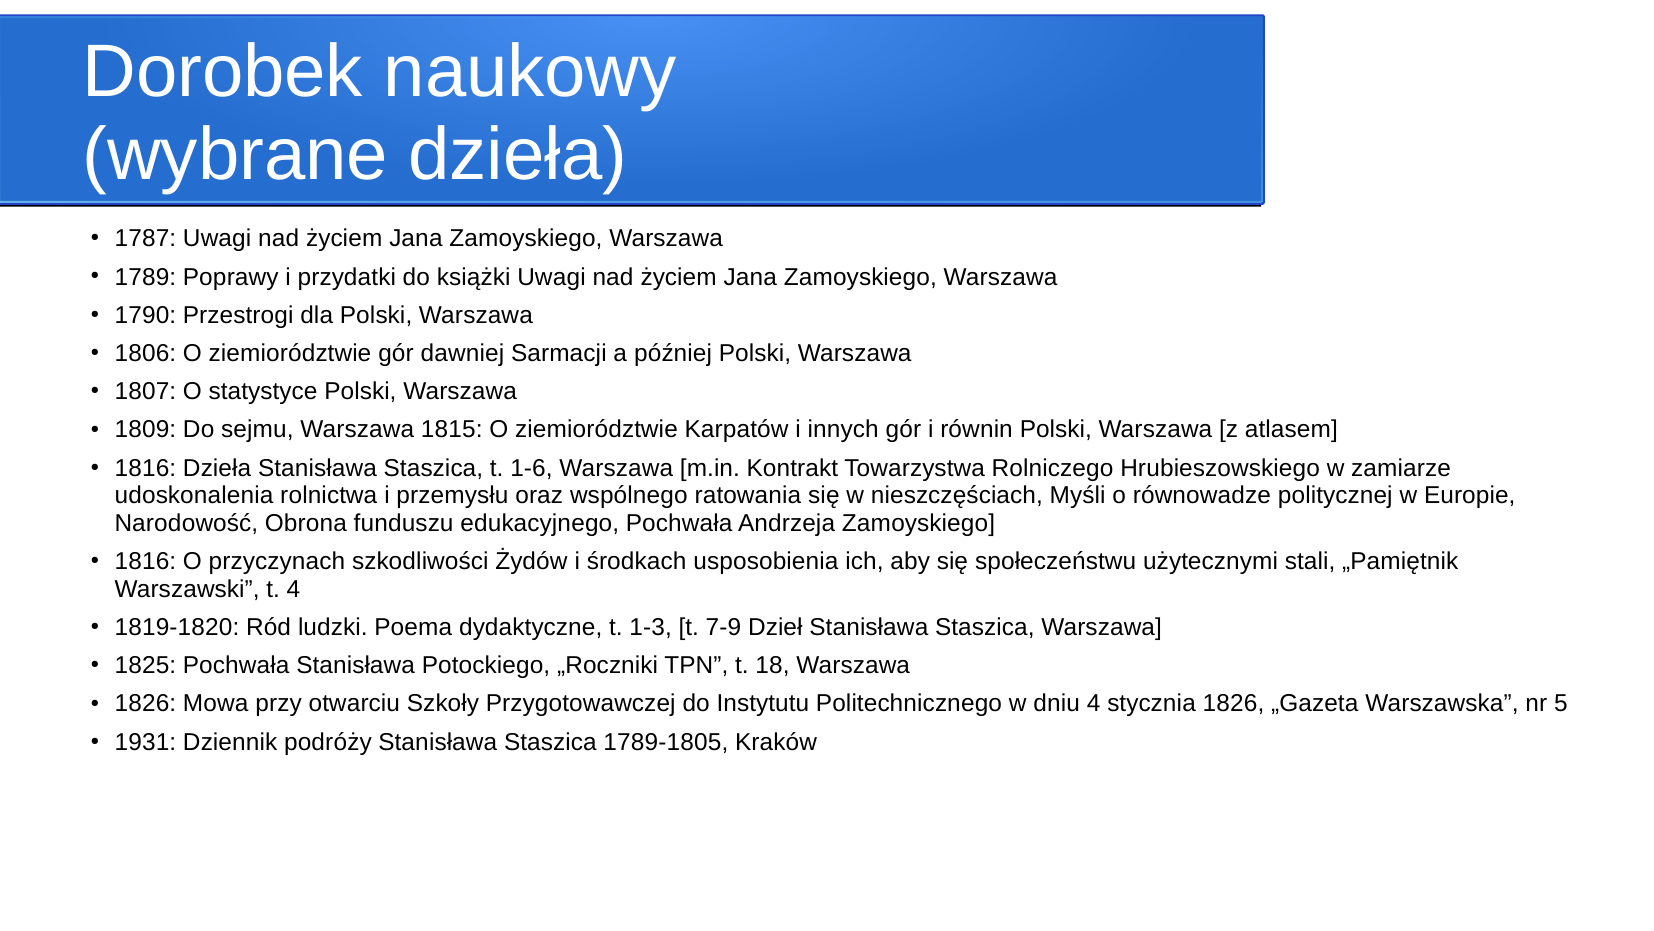

# Dorobek naukowy (wybrane dzieła)
1787: Uwagi nad życiem Jana Zamoyskiego, Warszawa
1789: Poprawy i przydatki do książki Uwagi nad życiem Jana Zamoyskiego, Warszawa
1790: Przestrogi dla Polski, Warszawa
1806: O ziemiorództwie gór dawniej Sarmacji a później Polski, Warszawa
1807: O statystyce Polski, Warszawa
1809: Do sejmu, Warszawa 1815: O ziemiorództwie Karpatów i innych gór i równin Polski, Warszawa [z atlasem]
1816: Dzieła Stanisława Staszica, t. 1-6, Warszawa [m.in. Kontrakt Towarzystwa Rolniczego Hrubieszowskiego w zamiarze udoskonalenia rolnictwa i przemysłu oraz wspólnego ratowania się w nieszczęściach, Myśli o równowadze politycznej w Europie, Narodowość, Obrona funduszu edukacyjnego, Pochwała Andrzeja Zamoyskiego]
1816: O przyczynach szkodliwości Żydów i środkach usposobienia ich, aby się społeczeństwu użytecznymi stali, „Pamiętnik Warszawski”, t. 4
1819-1820: Ród ludzki. Poema dydaktyczne, t. 1-3, [t. 7-9 Dzieł Stanisława Staszica, Warszawa]
1825: Pochwała Stanisława Potockiego, „Roczniki TPN”, t. 18, Warszawa
1826: Mowa przy otwarciu Szkoły Przygotowawczej do Instytutu Politechnicznego w dniu 4 stycznia 1826, „Gazeta Warszawska”, nr 5
1931: Dziennik podróży Stanisława Staszica 1789-1805, Kraków